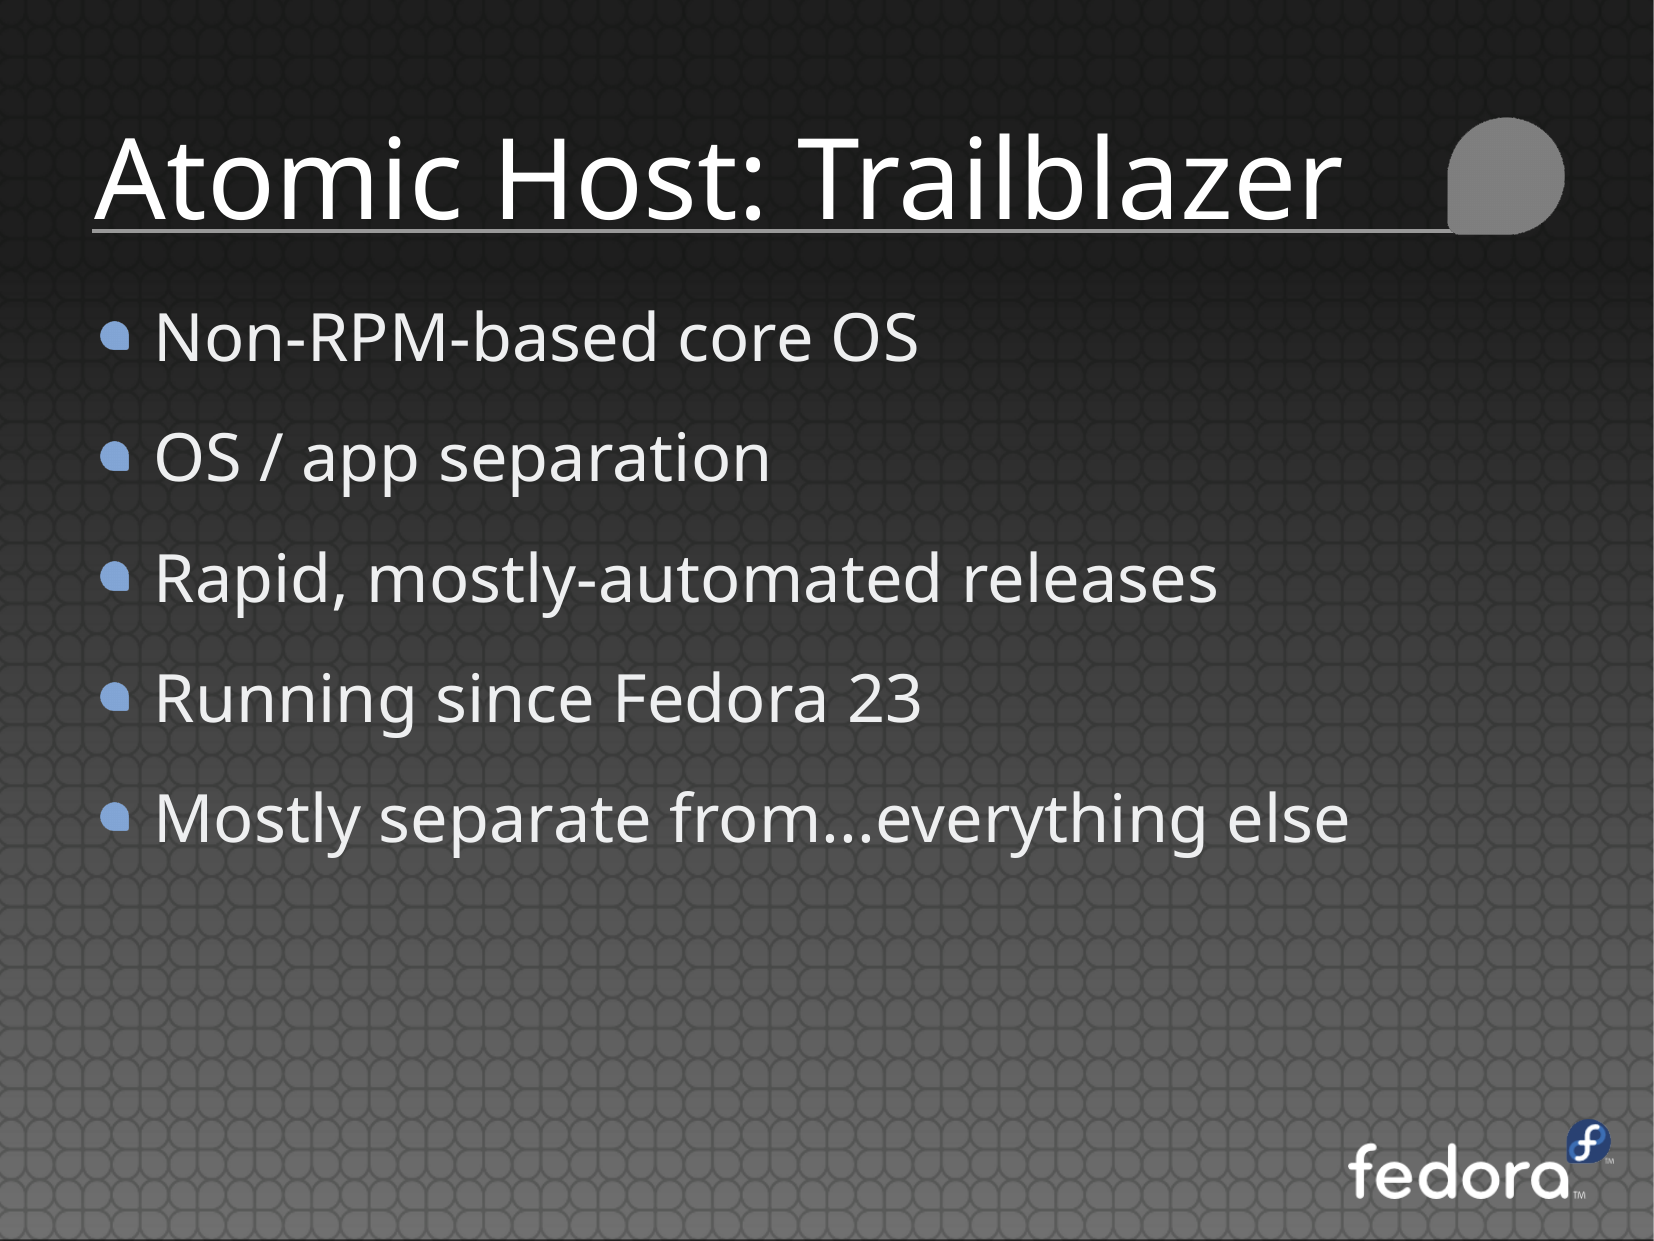

Atomic Host: Trailblazer
# Non-RPM-based core OS
OS / app separation
Rapid, mostly-automated releases
Running since Fedora 23
Mostly separate from...everything else